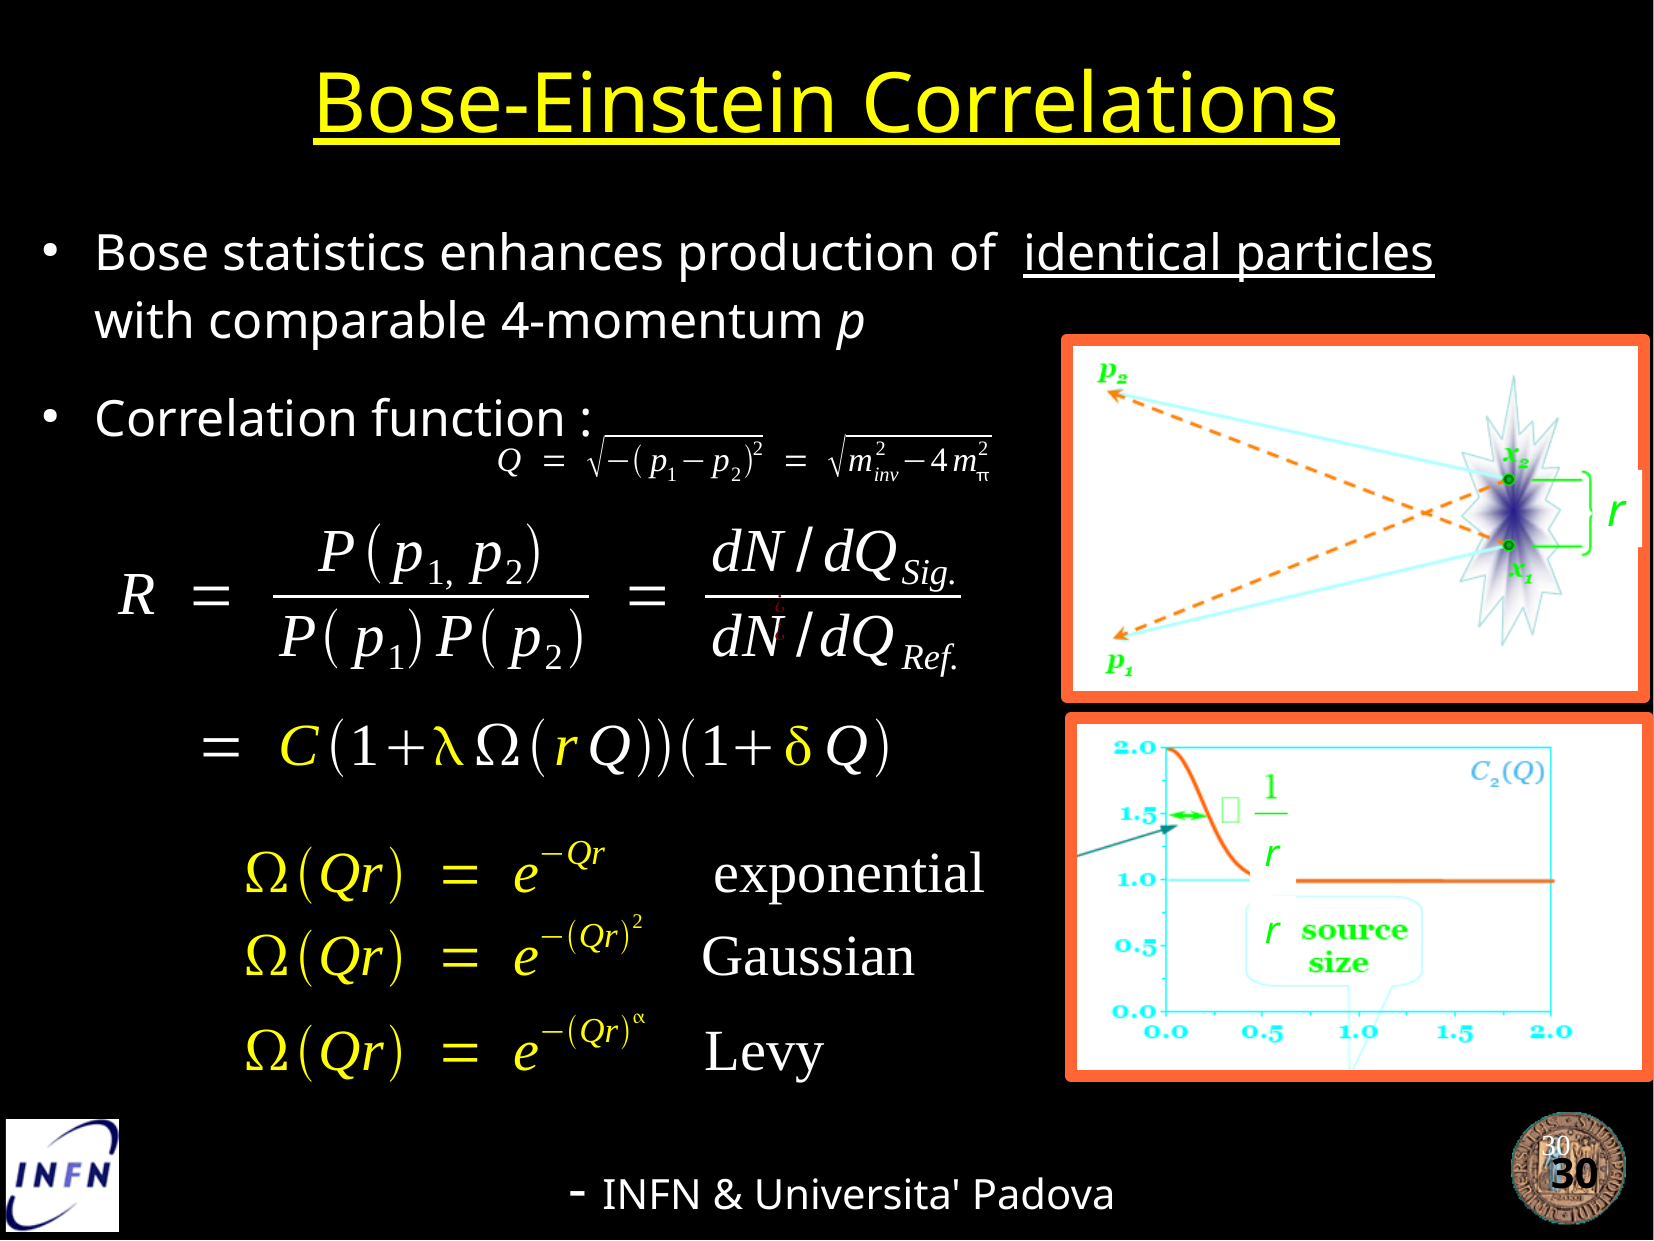

# Bose-Einstein Correlations
Bose statistics enhances production of identical particles with comparable 4-momentum p
Correlation function :
r
r
r
30